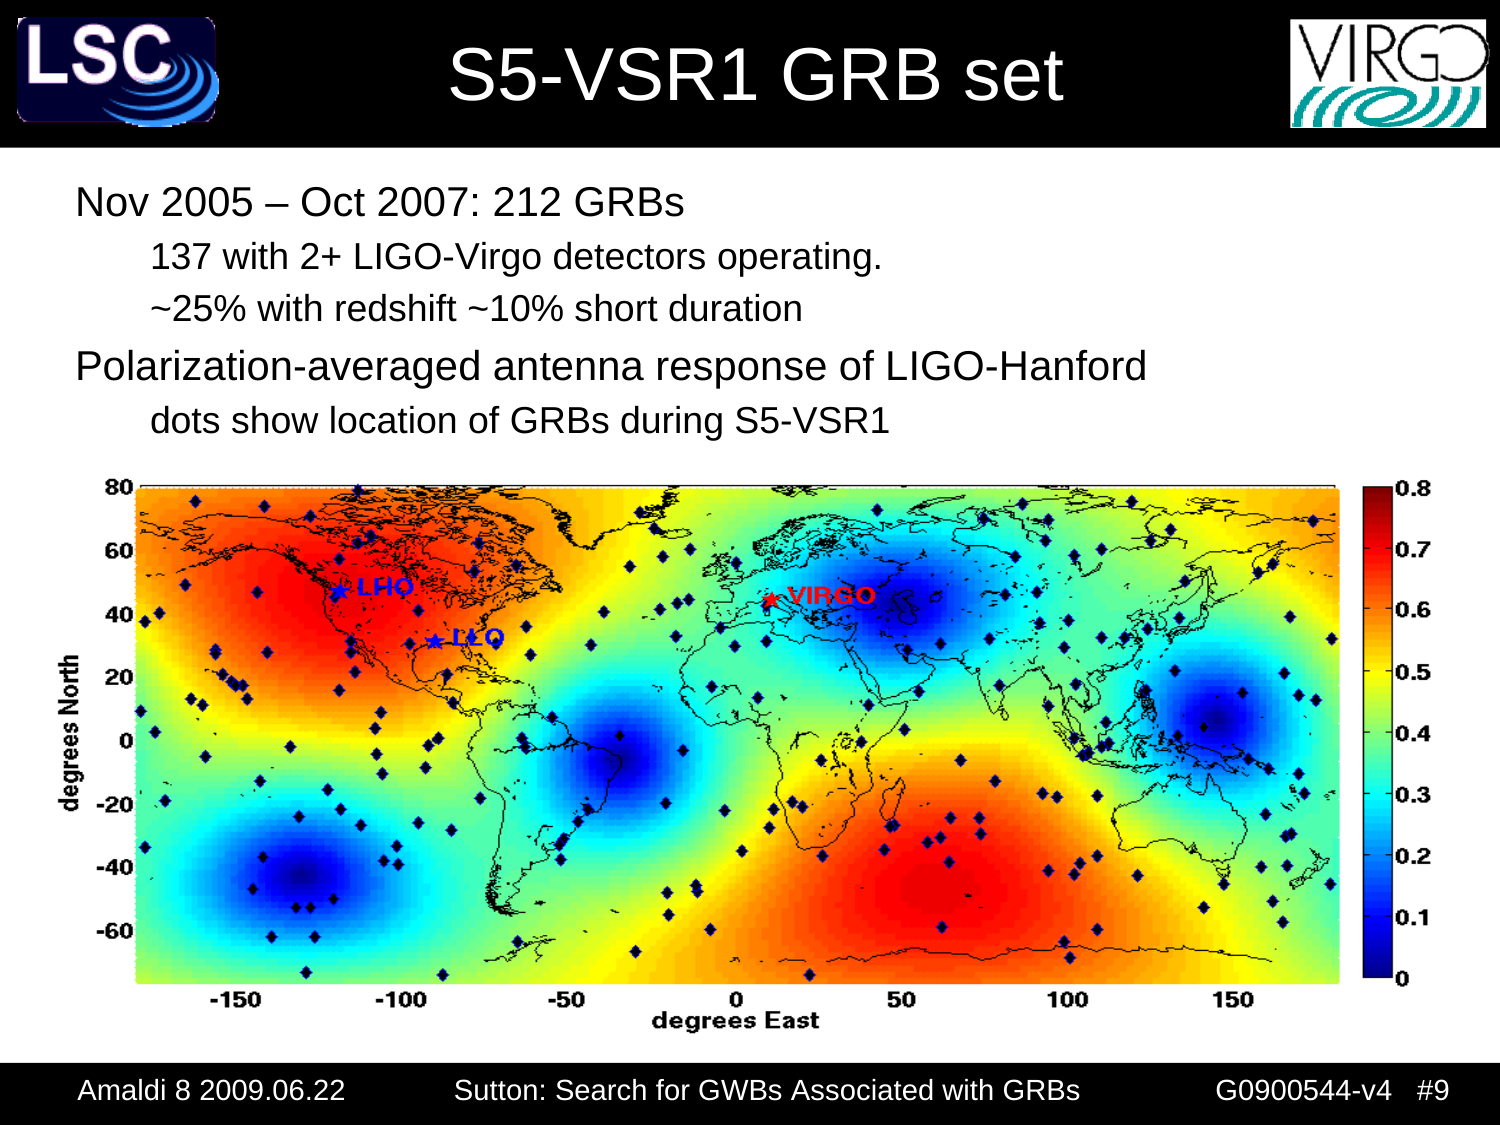

# S5-VSR1 GRB set
Nov 2005 – Oct 2007: 212 GRBs
137 with 2+ LIGO-Virgo detectors operating.
~25% with redshift ~10% short duration
Polarization-averaged antenna response of LIGO-Hanford
dots show location of GRBs during S5-VSR1
9